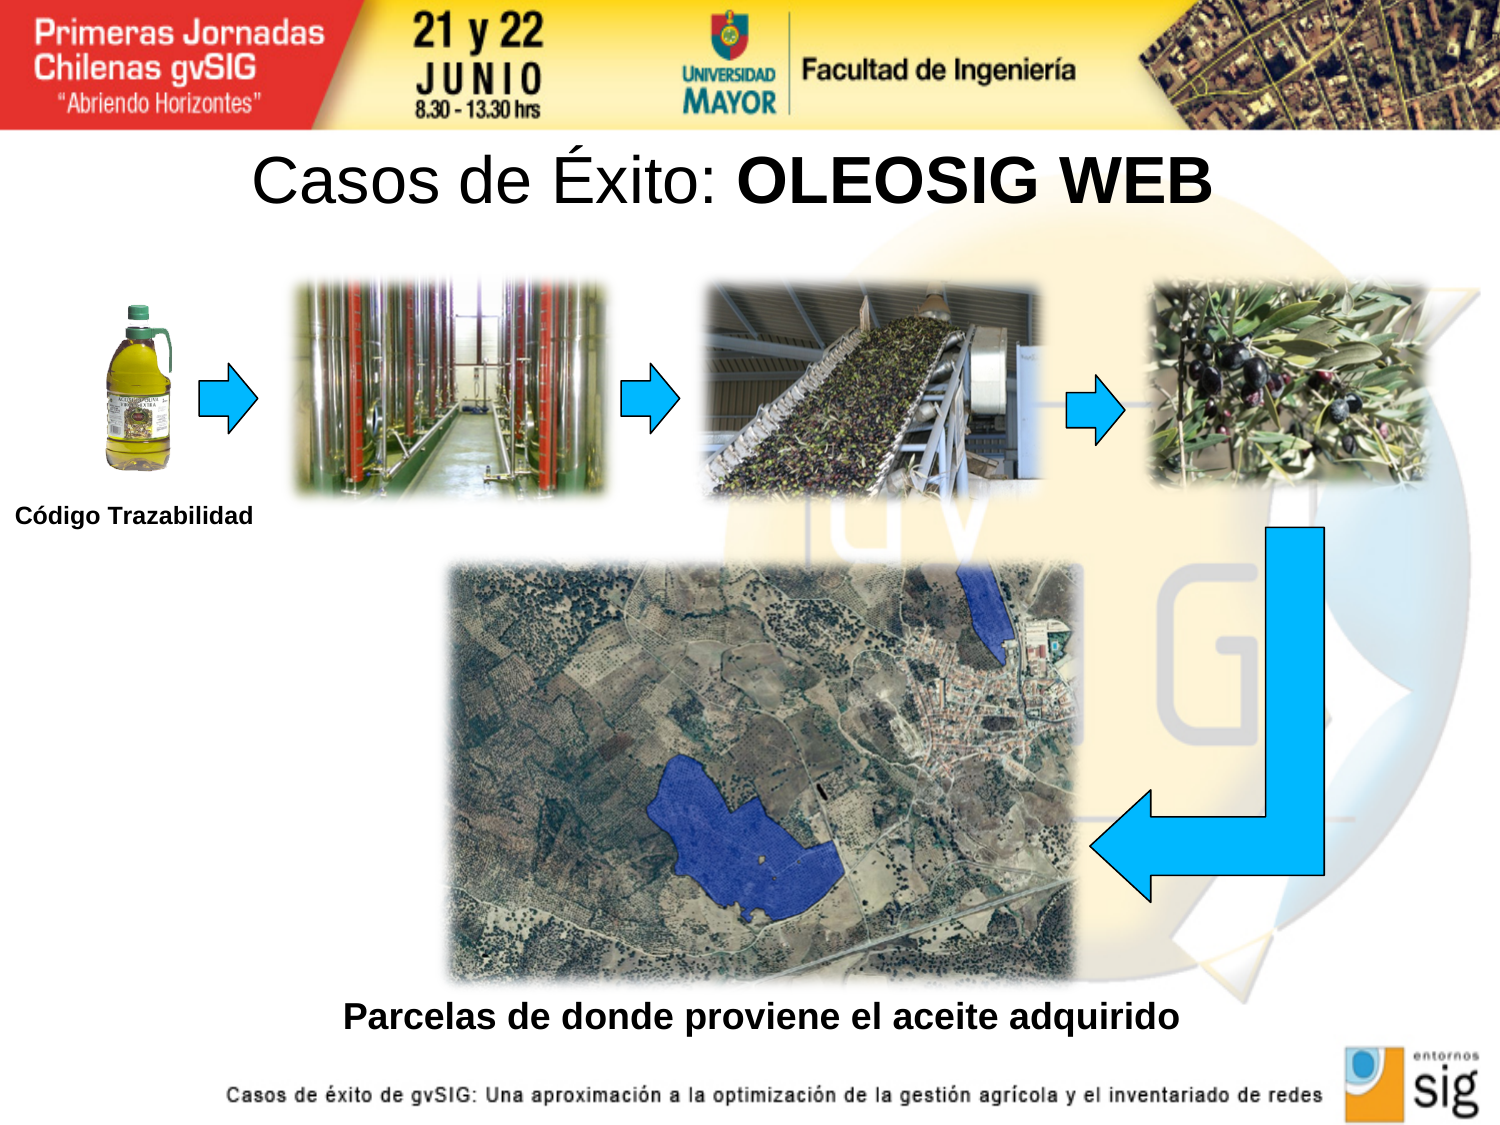

# Casos de Éxito: OLEOSIG WEB
Código Trazabilidad
Parcelas de donde proviene el aceite adquirido